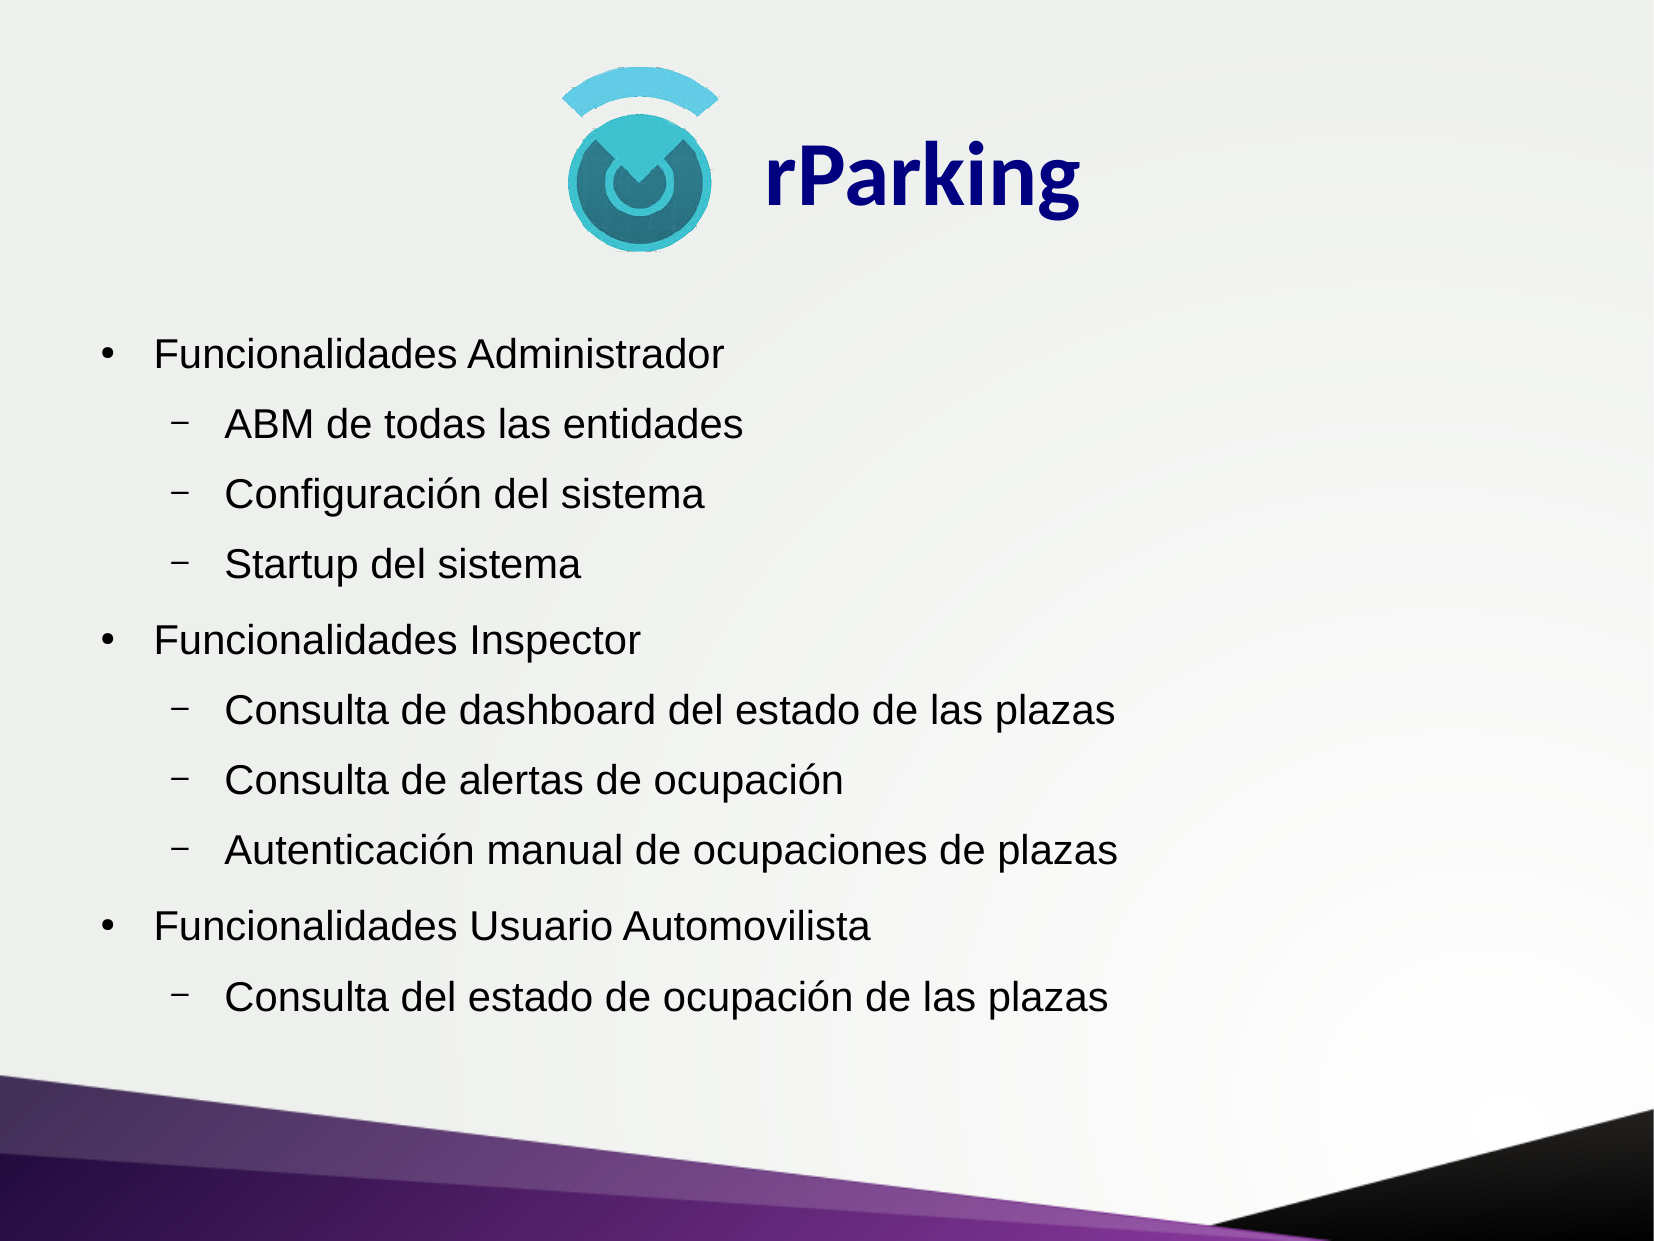

rParking
# Funcionalidades Administrador
ABM de todas las entidades
Configuración del sistema
Startup del sistema
Funcionalidades Inspector
Consulta de dashboard del estado de las plazas
Consulta de alertas de ocupación
Autenticación manual de ocupaciones de plazas
Funcionalidades Usuario Automovilista
Consulta del estado de ocupación de las plazas